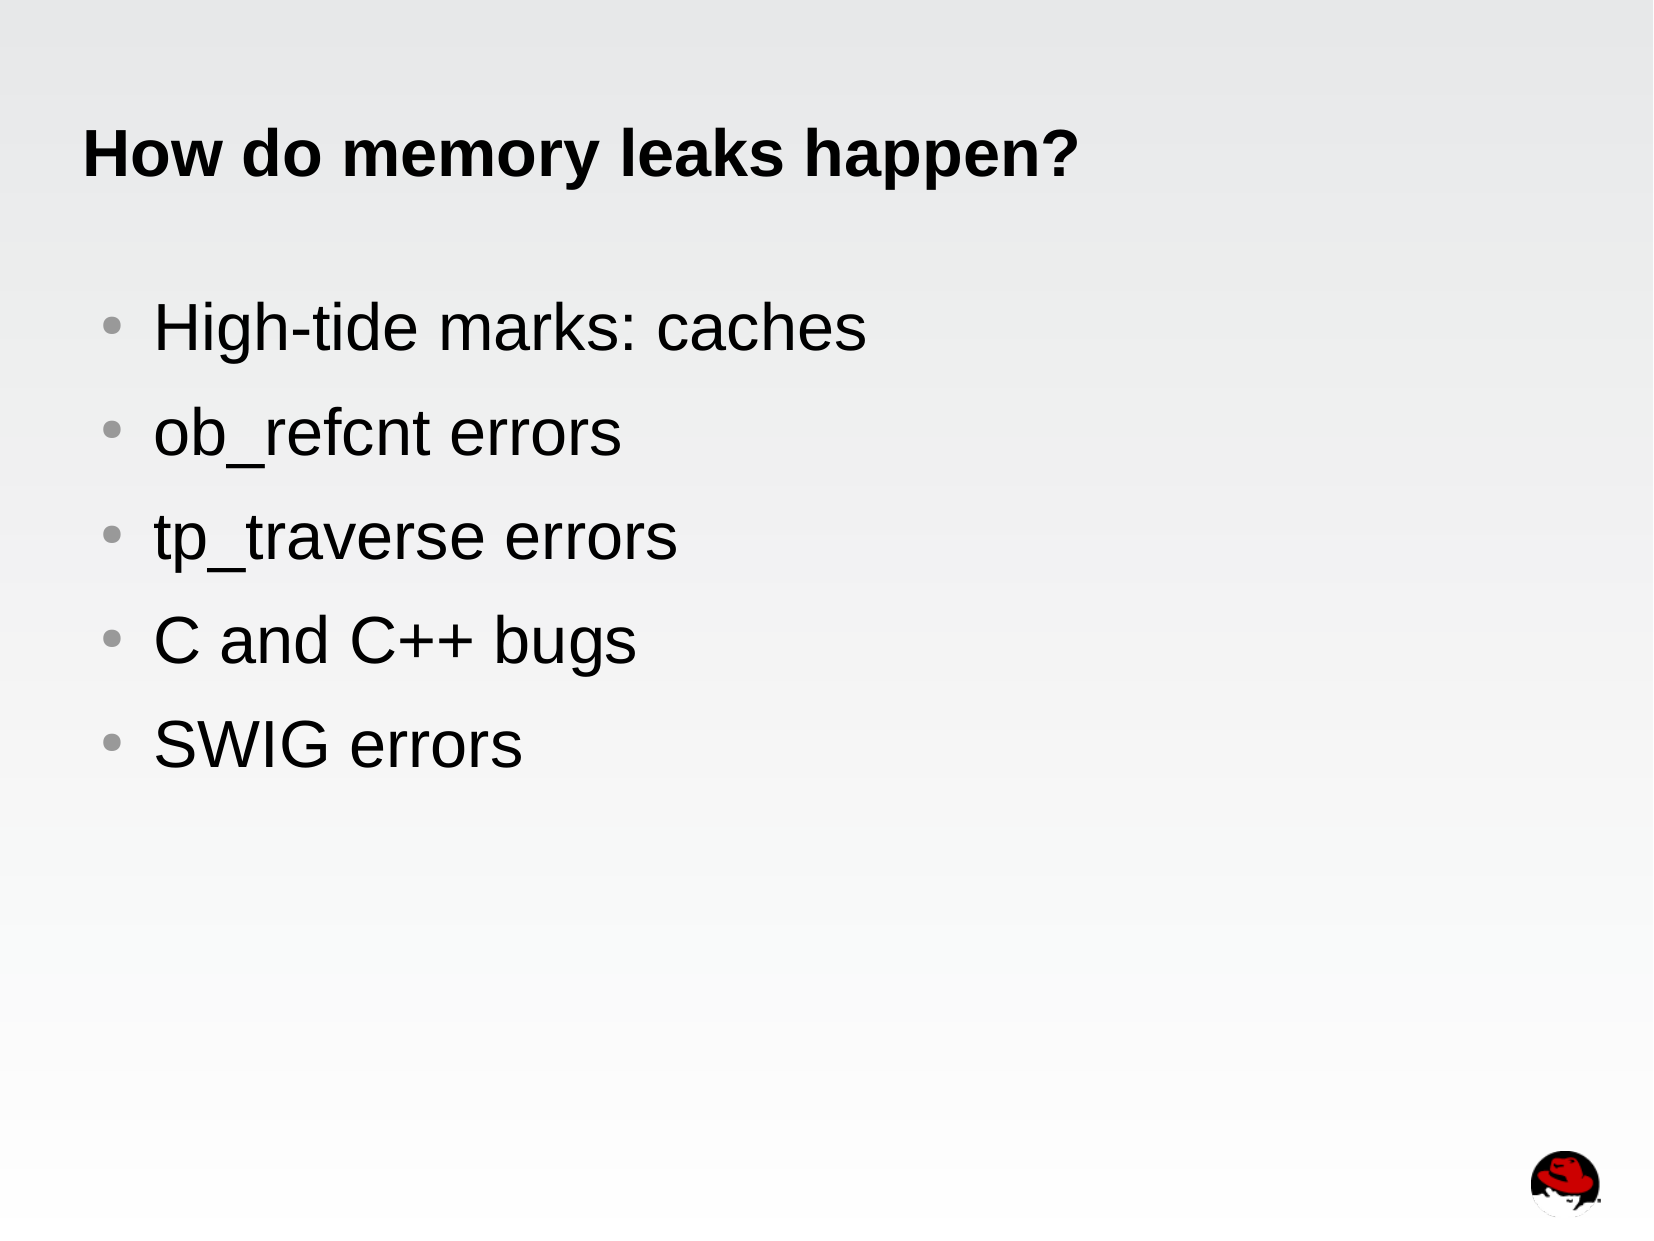

# How do memory leaks happen?
High-tide marks: caches
ob_refcnt errors
tp_traverse errors
C and C++ bugs
SWIG errors